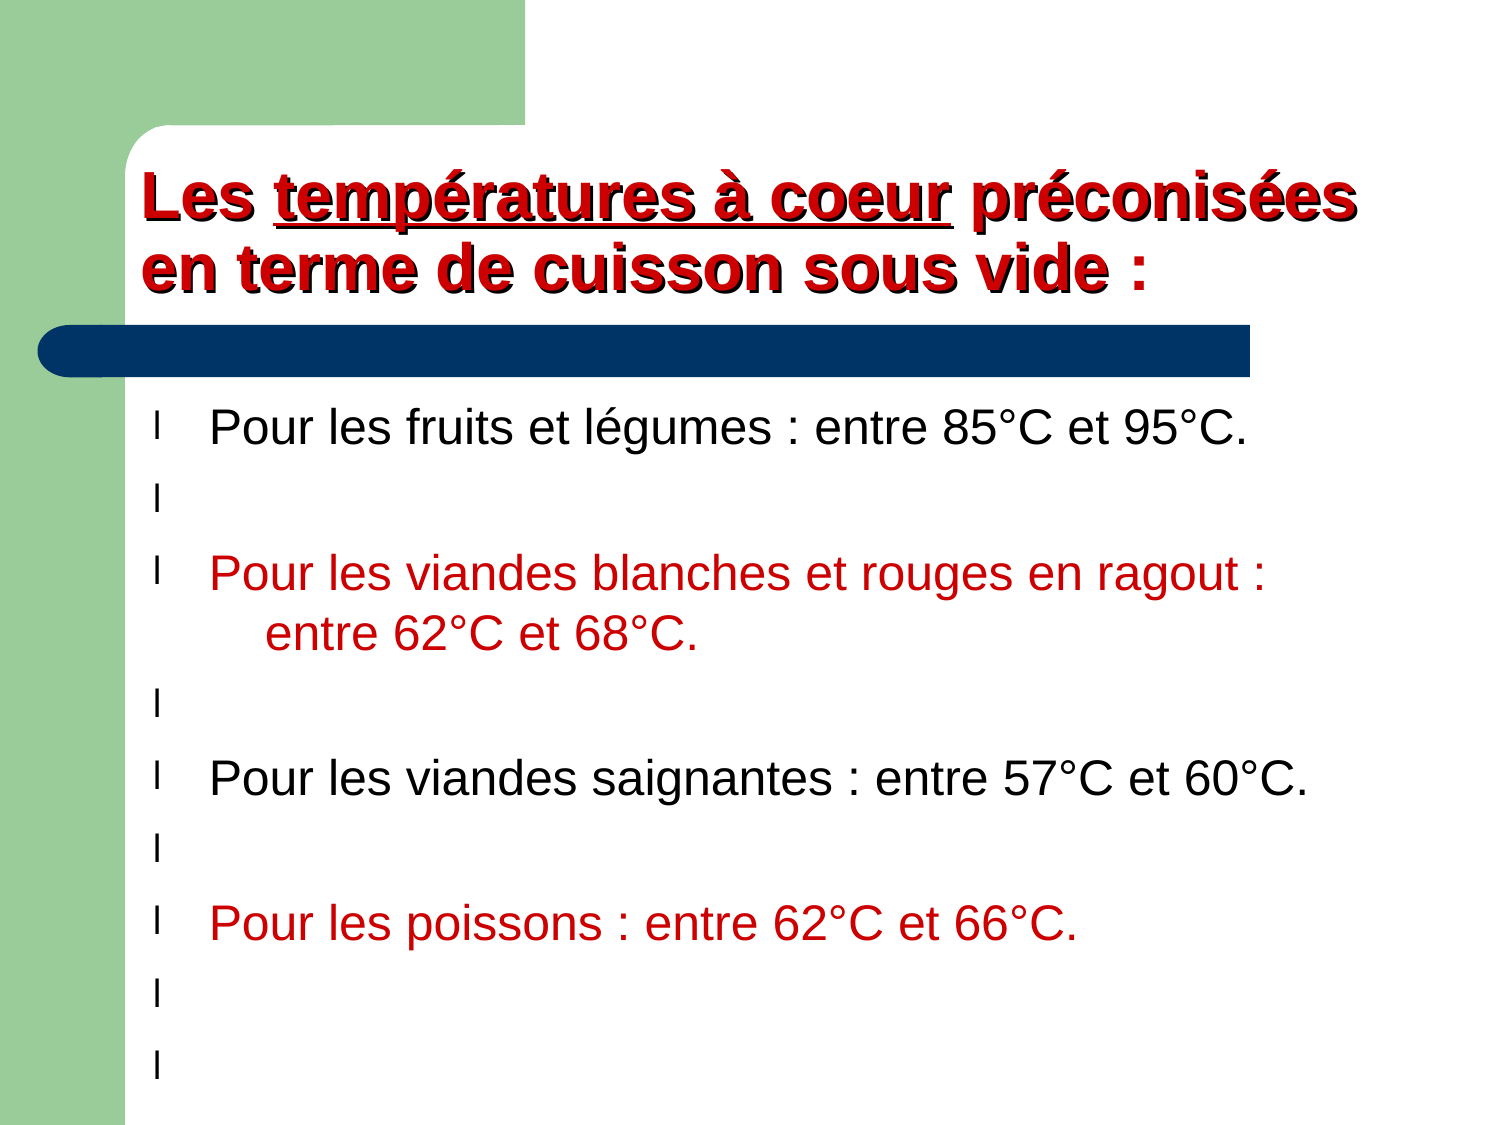

# Les températures à coeur préconisées en terme de cuisson sous vide :
Pour les fruits et légumes : entre 85°C et 95°C.
Pour les viandes blanches et rouges en ragout : entre 62°C et 68°C.
Pour les viandes saignantes : entre 57°C et 60°C.
Pour les poissons : entre 62°C et 66°C.